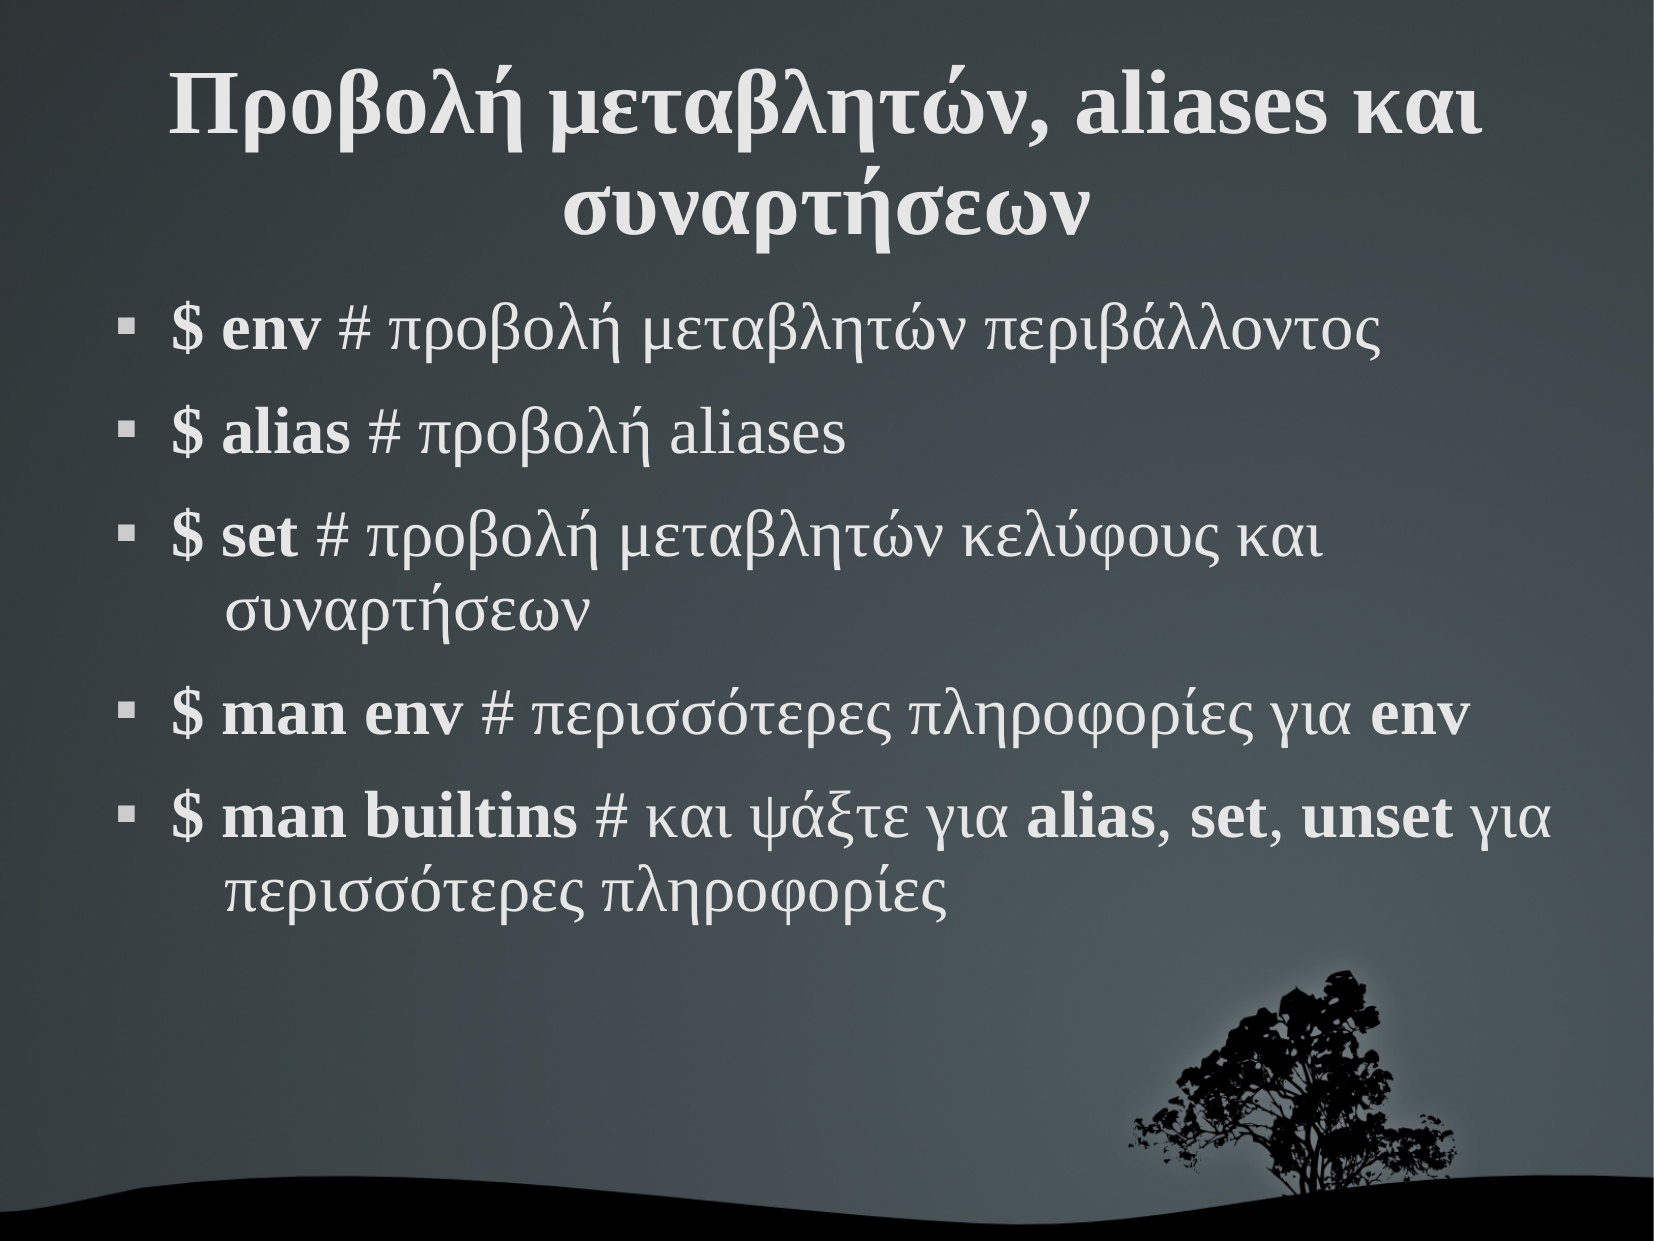

# Προβολή μεταβλητών, aliases και συναρτήσεων
$ env # προβολή μεταβλητών περιβάλλοντος
$ alias # προβολή aliases
$ set # προβολή μεταβλητών κελύφους και συναρτήσεων
$ man env # περισσότερες πληροφορίες για env
$ man builtins # και ψάξτε για alias, set, unset για περισσότερες πληροφορίες